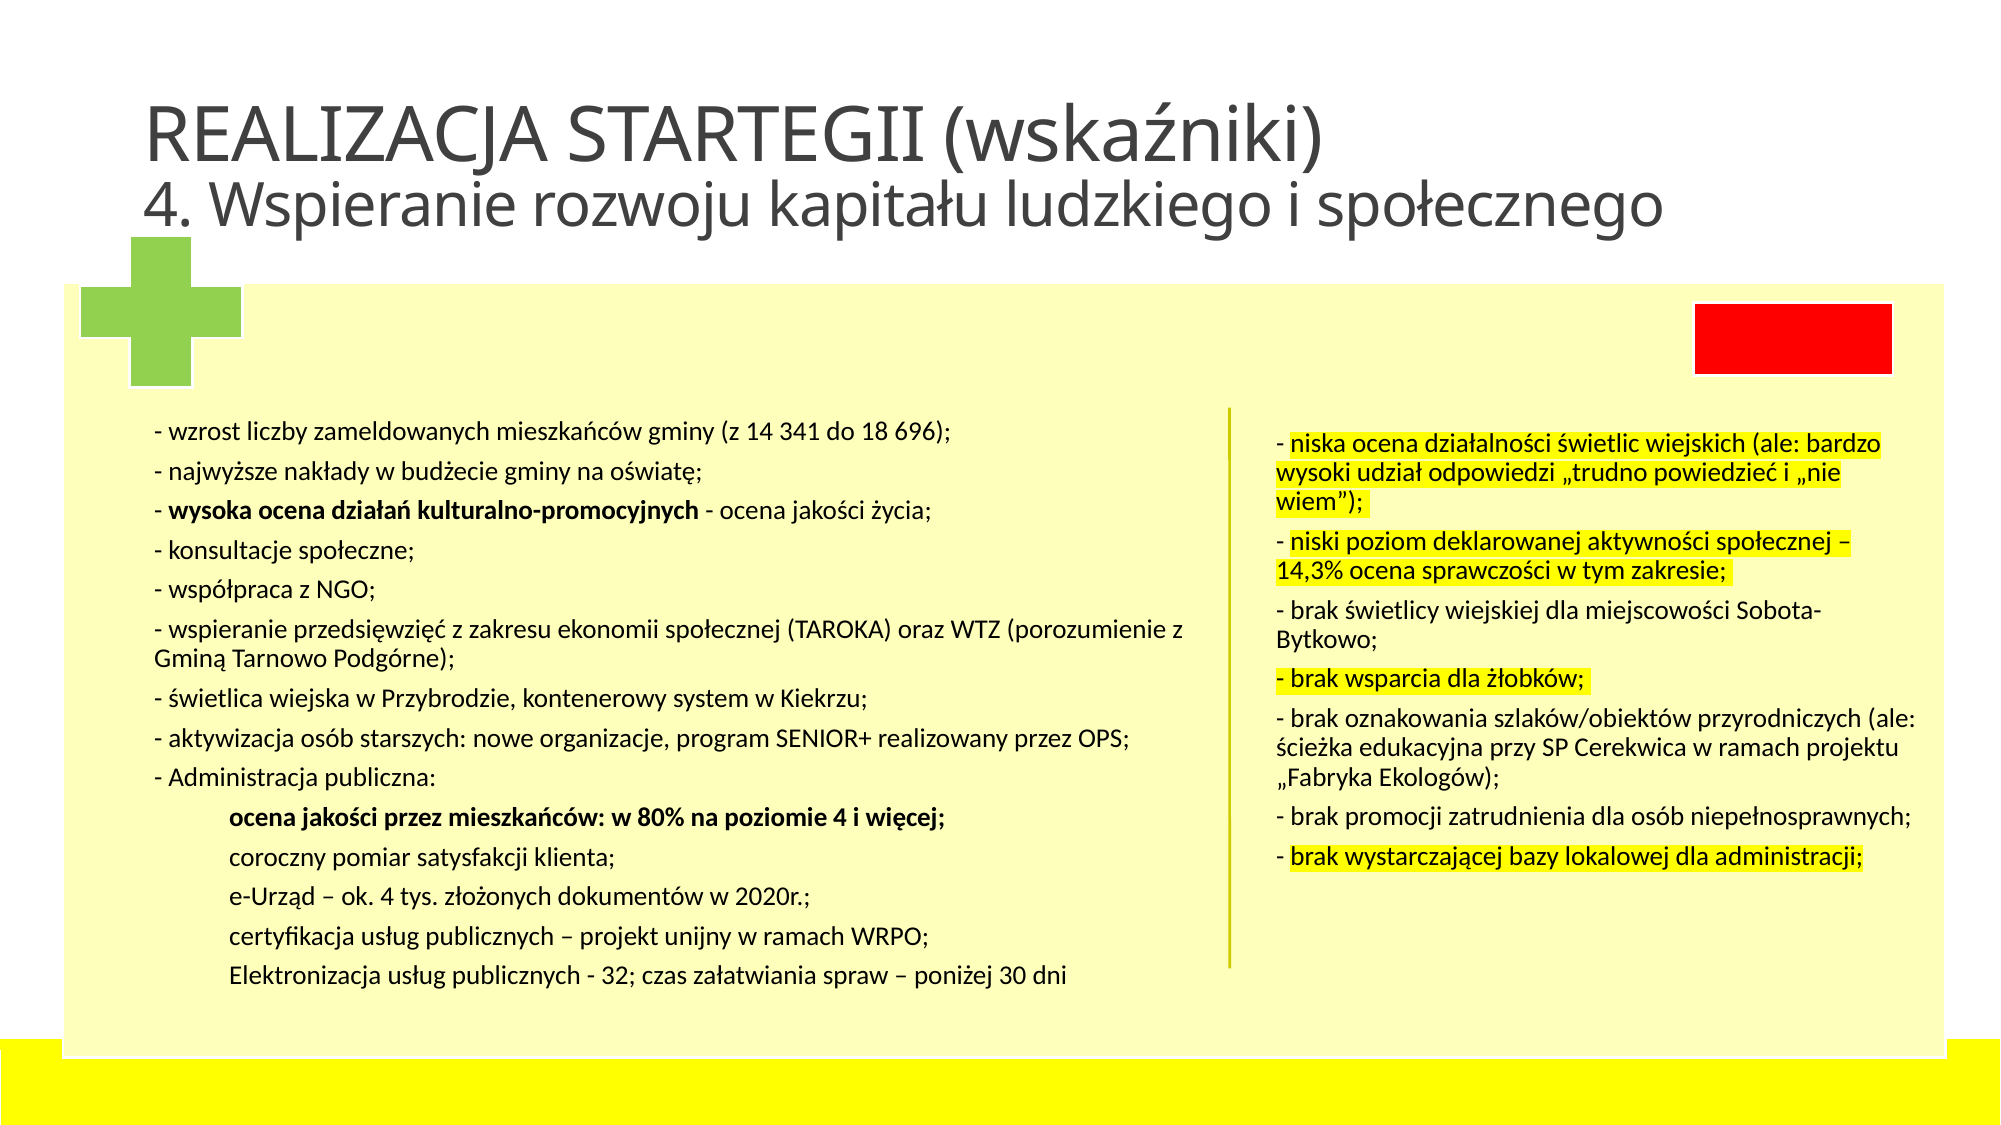

# REALIZACJA STARTEGII (wskaźniki) 4. Wspieranie rozwoju kapitału ludzkiego i społecznego
- wzrost liczby zameldowanych mieszkańców gminy (z 14 341 do 18 696);
- najwyższe nakłady w budżecie gminy na oświatę;
- wysoka ocena działań kulturalno-promocyjnych - ocena jakości życia;
- konsultacje społeczne;
- współpraca z NGO;
- wspieranie przedsięwzięć z zakresu ekonomii społecznej (TAROKA) oraz WTZ (porozumienie z Gminą Tarnowo Podgórne);
- świetlica wiejska w Przybrodzie, kontenerowy system w Kiekrzu;
- aktywizacja osób starszych: nowe organizacje, program SENIOR+ realizowany przez OPS;
- Administracja publiczna:
	ocena jakości przez mieszkańców: w 80% na poziomie 4 i więcej;
	coroczny pomiar satysfakcji klienta;
	e-Urząd – ok. 4 tys. złożonych dokumentów w 2020r.;
	certyfikacja usług publicznych – projekt unijny w ramach WRPO;
	Elektronizacja usług publicznych - 32; czas załatwiania spraw – poniżej 30 dni
- niska ocena działalności świetlic wiejskich (ale: bardzo wysoki udział odpowiedzi „trudno powiedzieć i „nie wiem”);
- niski poziom deklarowanej aktywności społecznej – 14,3% ocena sprawczości w tym zakresie;
- brak świetlicy wiejskiej dla miejscowości Sobota-Bytkowo;
- brak wsparcia dla żłobków;
- brak oznakowania szlaków/obiektów przyrodniczych (ale: ścieżka edukacyjna przy SP Cerekwica w ramach projektu „Fabryka Ekologów);
- brak promocji zatrudnienia dla osób niepełnosprawnych;
- brak wystarczającej bazy lokalowej dla administracji;